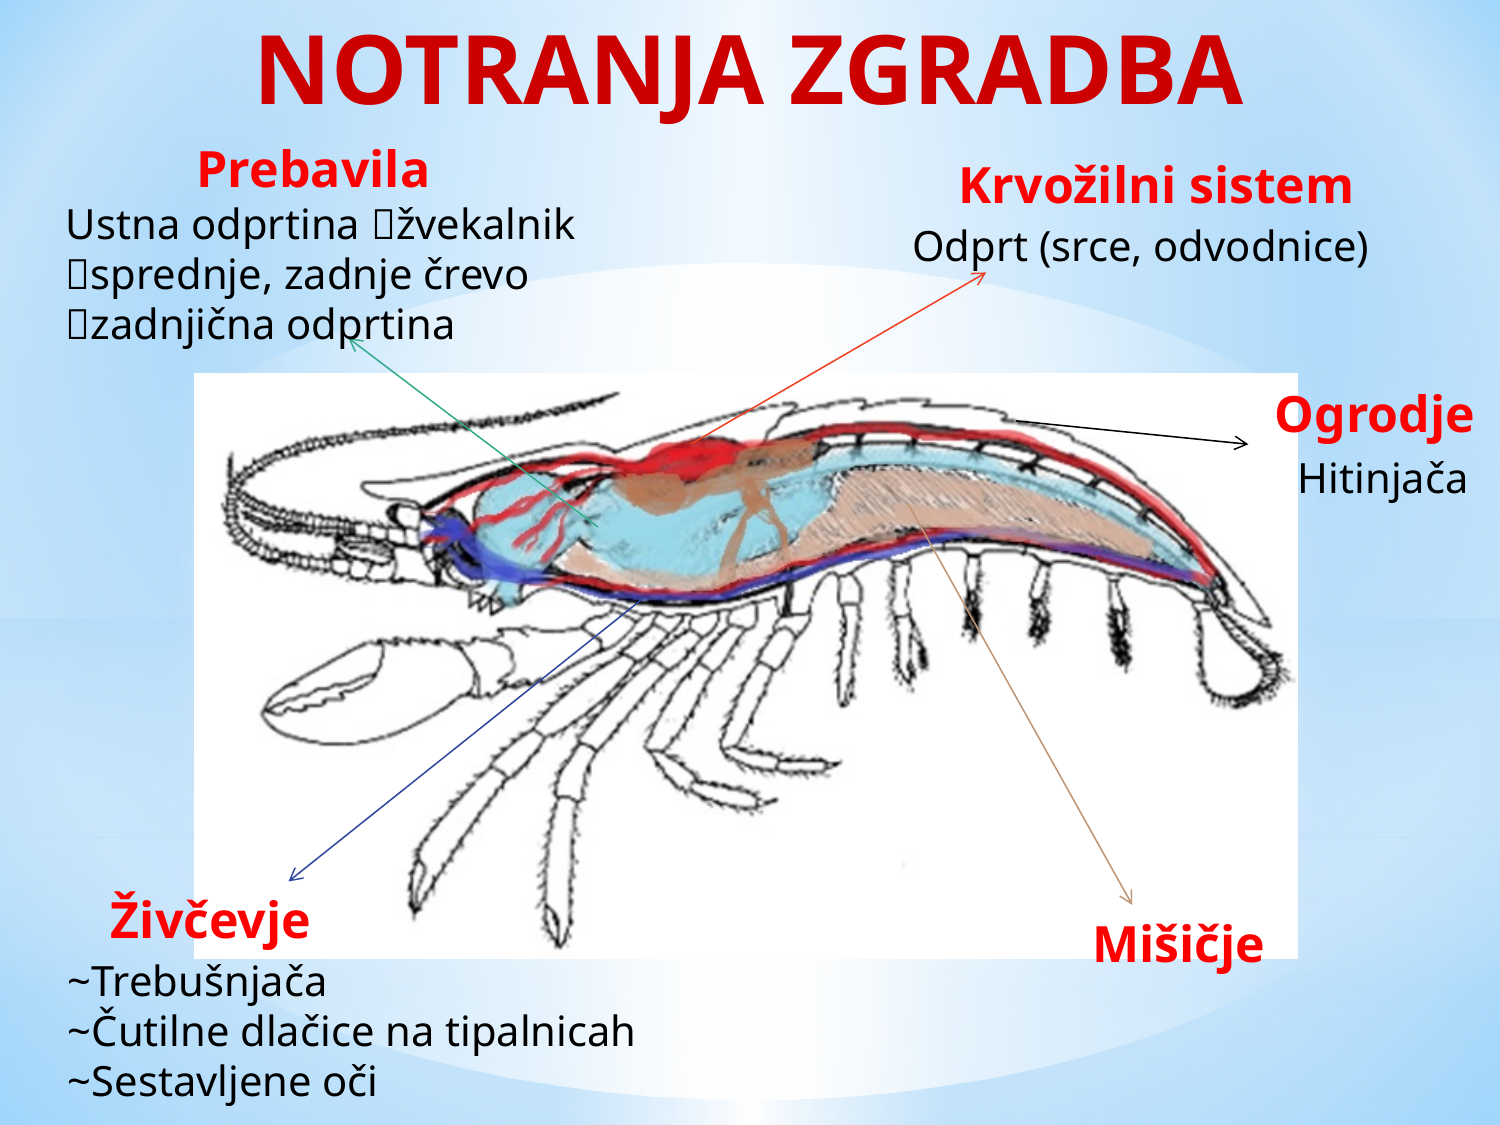

# NOTRANJA ZGRADBA
Prebavila
Krvožilni sistem
Ustna odprtina žvekalnik
sprednje, zadnje črevo
zadnjična odprtina
Odprt (srce, odvodnice)
Ogrodje
Hitinjača
Živčevje
Mišičje
~Trebušnjača
~Čutilne dlačice na tipalnicah
~Sestavljene oči